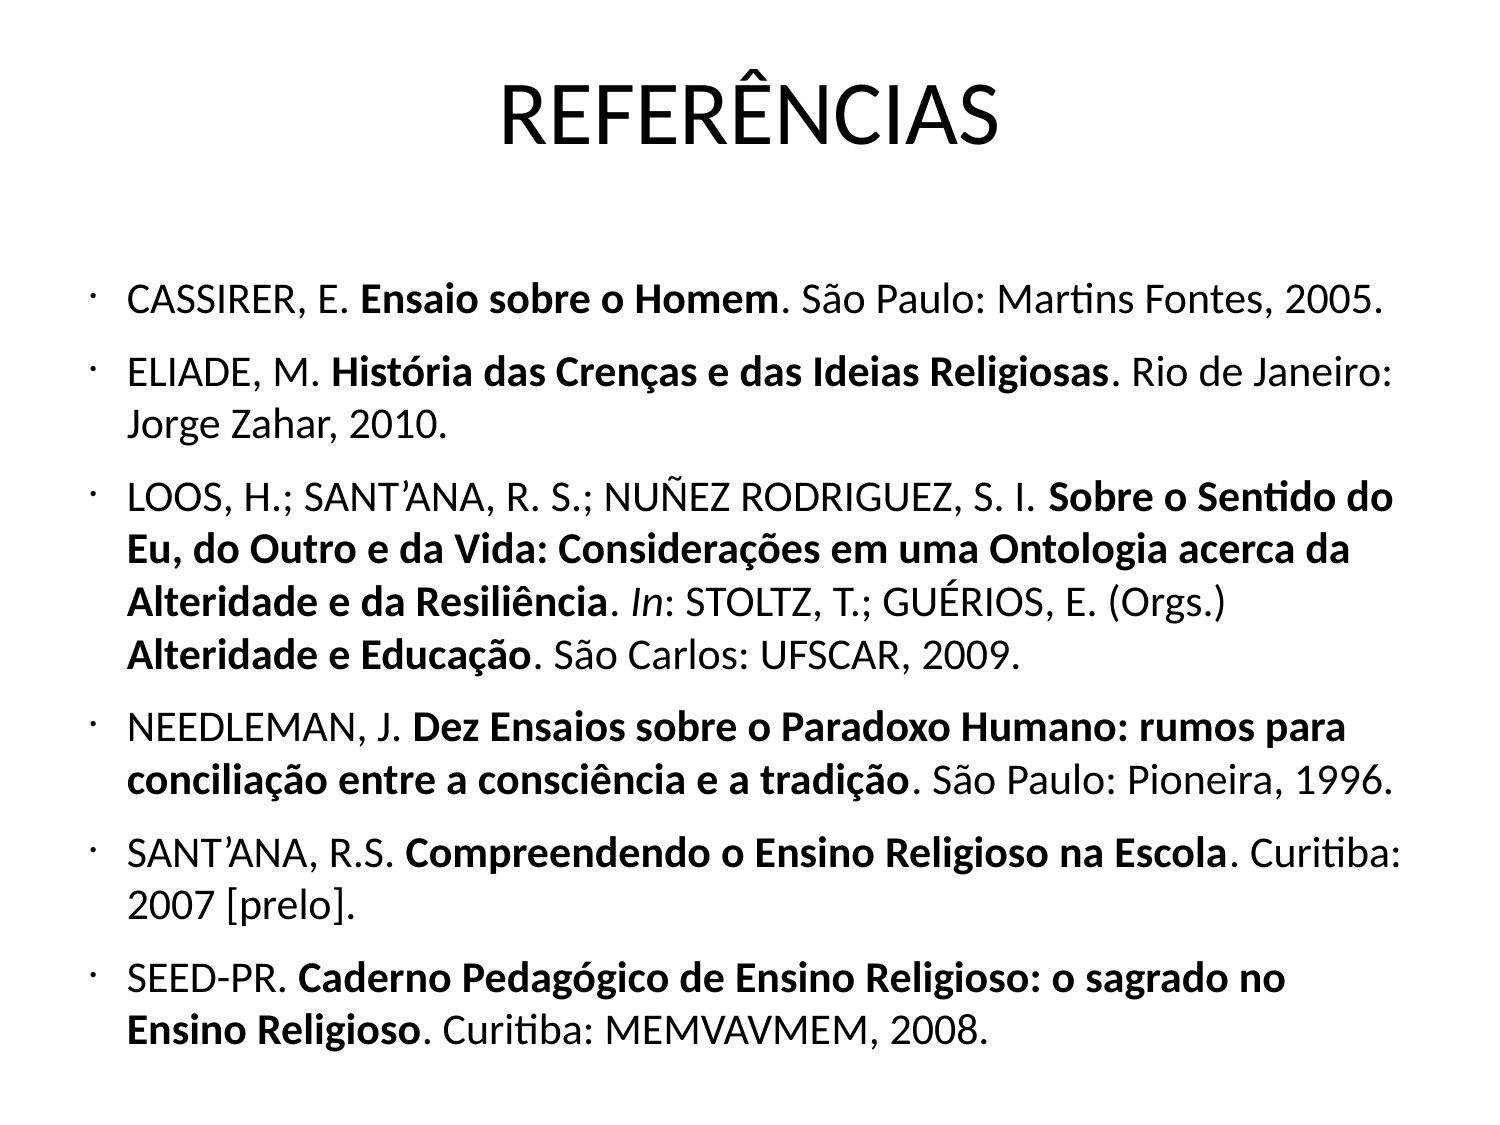

# REFERÊNCIAS
CASSIRER, E. Ensaio sobre o Homem. São Paulo: Martins Fontes, 2005.
ELIADE, M. História das Crenças e das Ideias Religiosas. Rio de Janeiro: Jorge Zahar, 2010.
LOOS, H.; SANT’ANA, R. S.; NUÑEZ RODRIGUEZ, S. I. Sobre o Sentido do Eu, do Outro e da Vida: Considerações em uma Ontologia acerca da Alteridade e da Resiliência. In: STOLTZ, T.; GUÉRIOS, E. (Orgs.) Alteridade e Educação. São Carlos: UFSCAR, 2009.
NEEDLEMAN, J. Dez Ensaios sobre o Paradoxo Humano: rumos para conciliação entre a consciência e a tradição. São Paulo: Pioneira, 1996.
SANT’ANA, R.S. Compreendendo o Ensino Religioso na Escola. Curitiba: 2007 [prelo].
SEED-PR. Caderno Pedagógico de Ensino Religioso: o sagrado no Ensino Religioso. Curitiba: MEMVAVMEM, 2008.